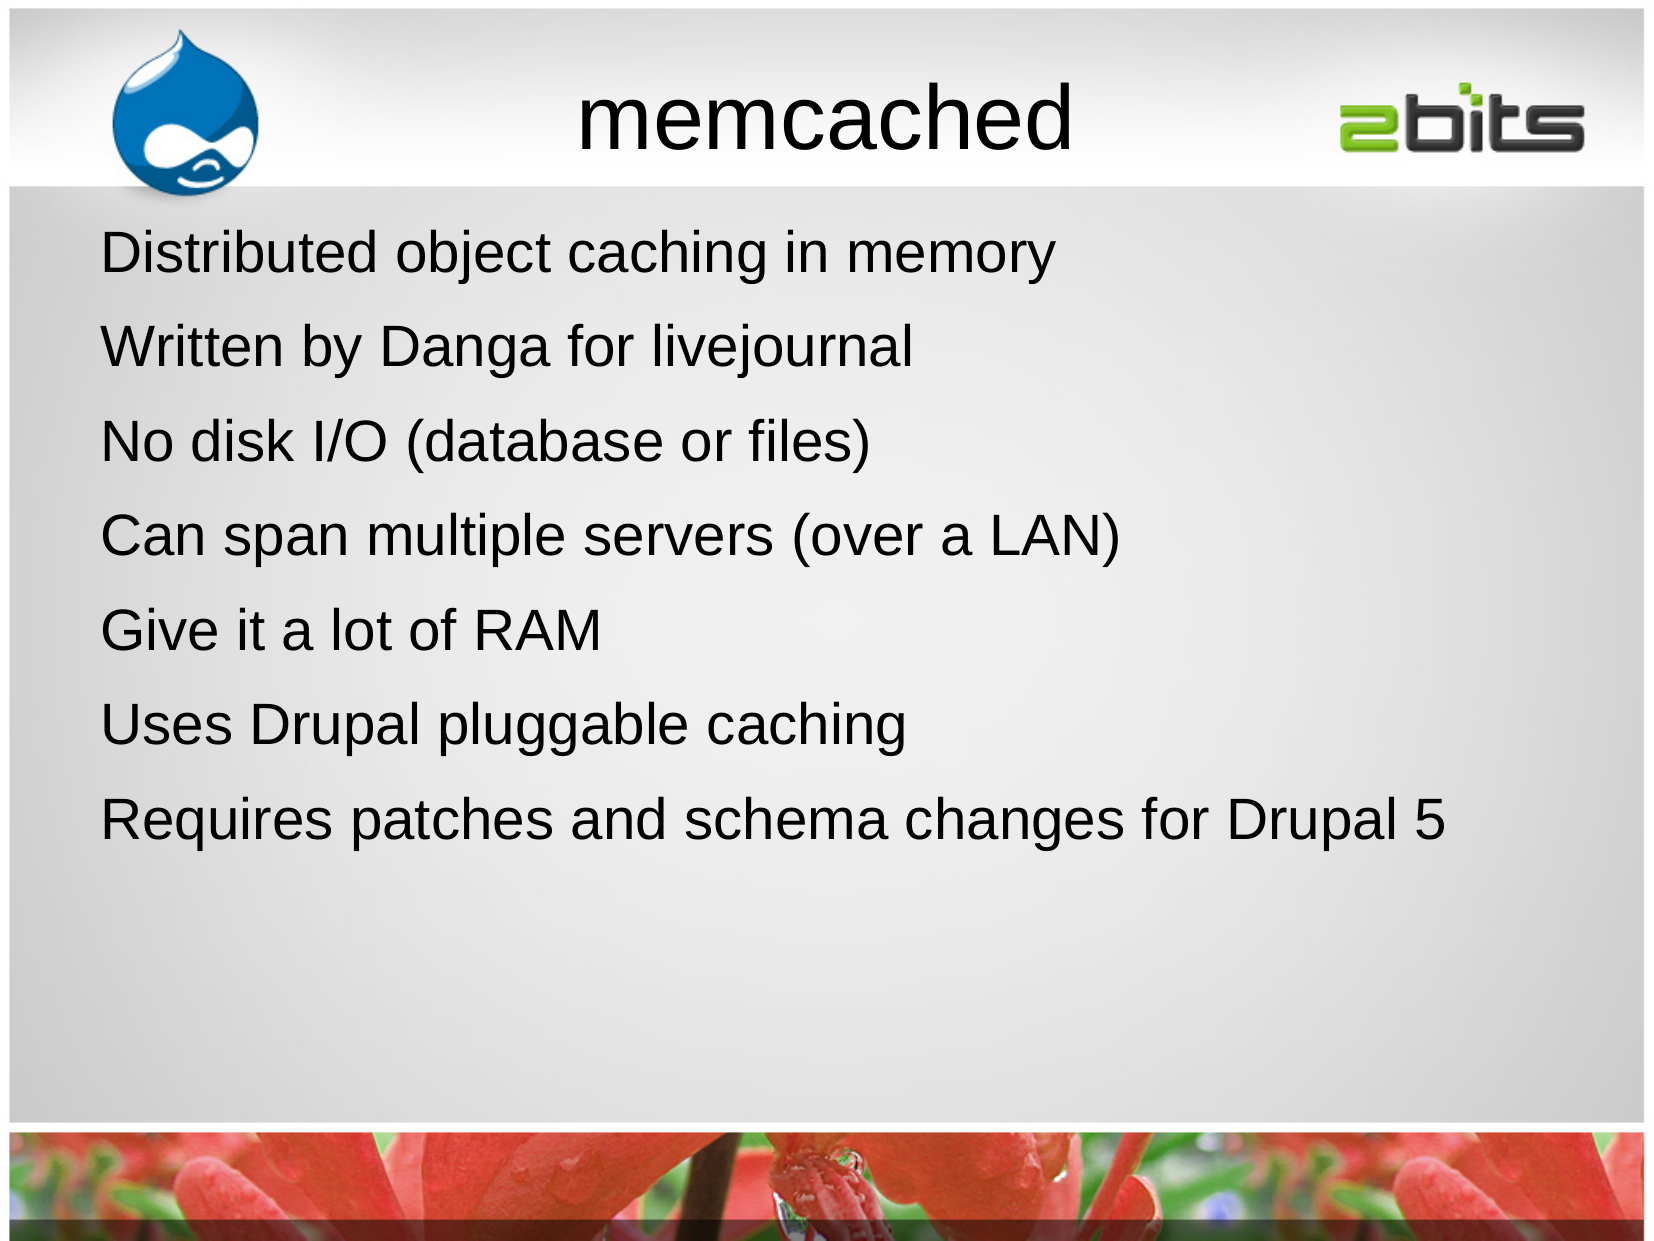

# memcached
Distributed object caching in memory
Written by Danga for livejournal
No disk I/O (database or files)
Can span multiple servers (over a LAN)
Give it a lot of RAM
Uses Drupal pluggable caching
Requires patches and schema changes for Drupal 5